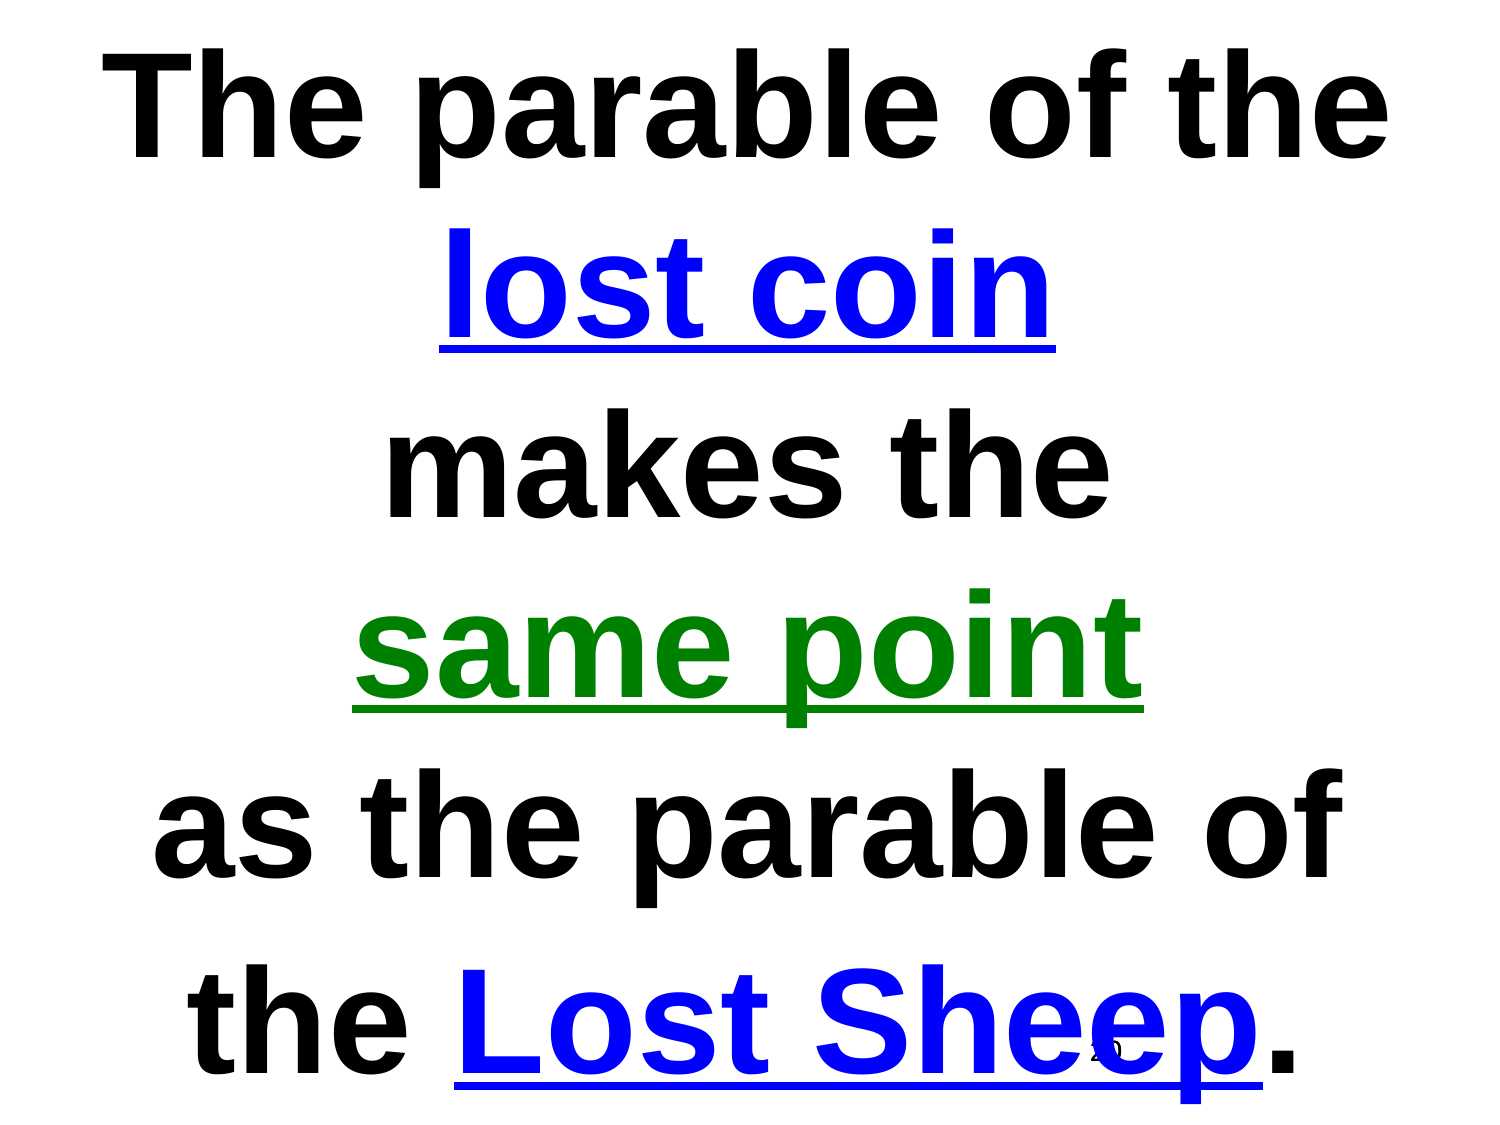

The parable of the
lost coin
makes the
same point
as the parable of
the Lost Sheep.
20